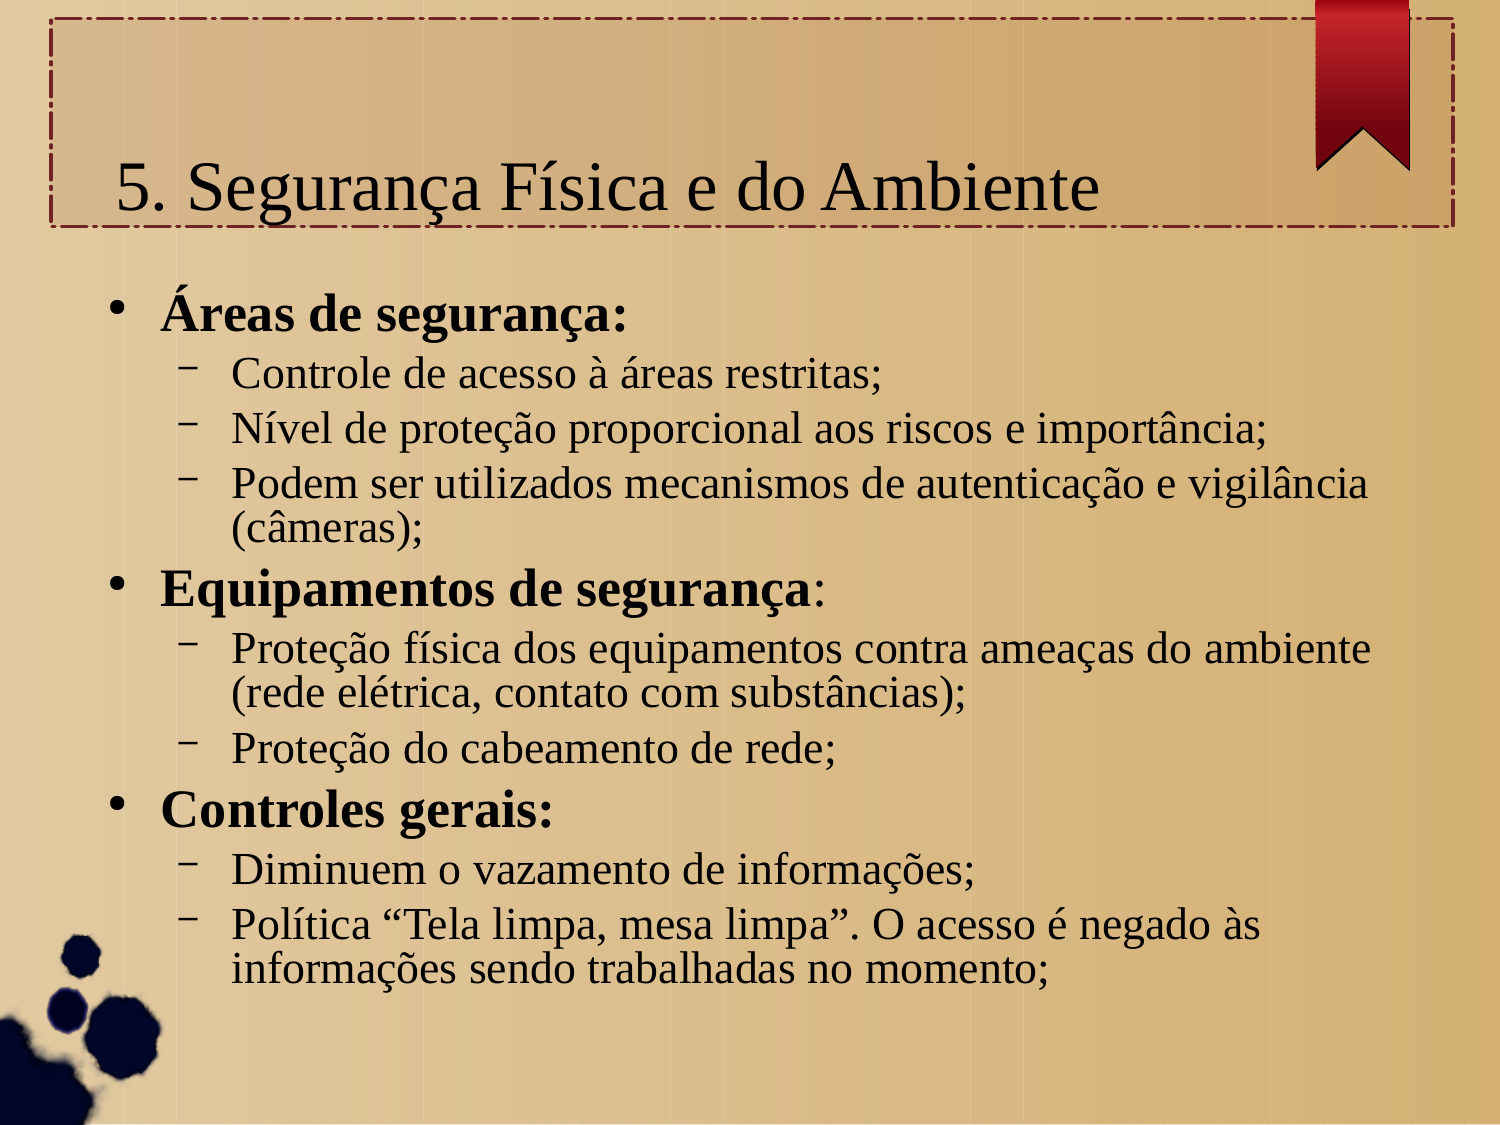

# 5. Segurança Física e do Ambiente
Áreas de segurança:
Controle de acesso à áreas restritas;
Nível de proteção proporcional aos riscos e importância;
Podem ser utilizados mecanismos de autenticação e vigilância (câmeras);
Equipamentos de segurança:
Proteção física dos equipamentos contra ameaças do ambiente (rede elétrica, contato com substâncias);
Proteção do cabeamento de rede;
Controles gerais:
Diminuem o vazamento de informações;
Política “Tela limpa, mesa limpa”. O acesso é negado às informações sendo trabalhadas no momento;